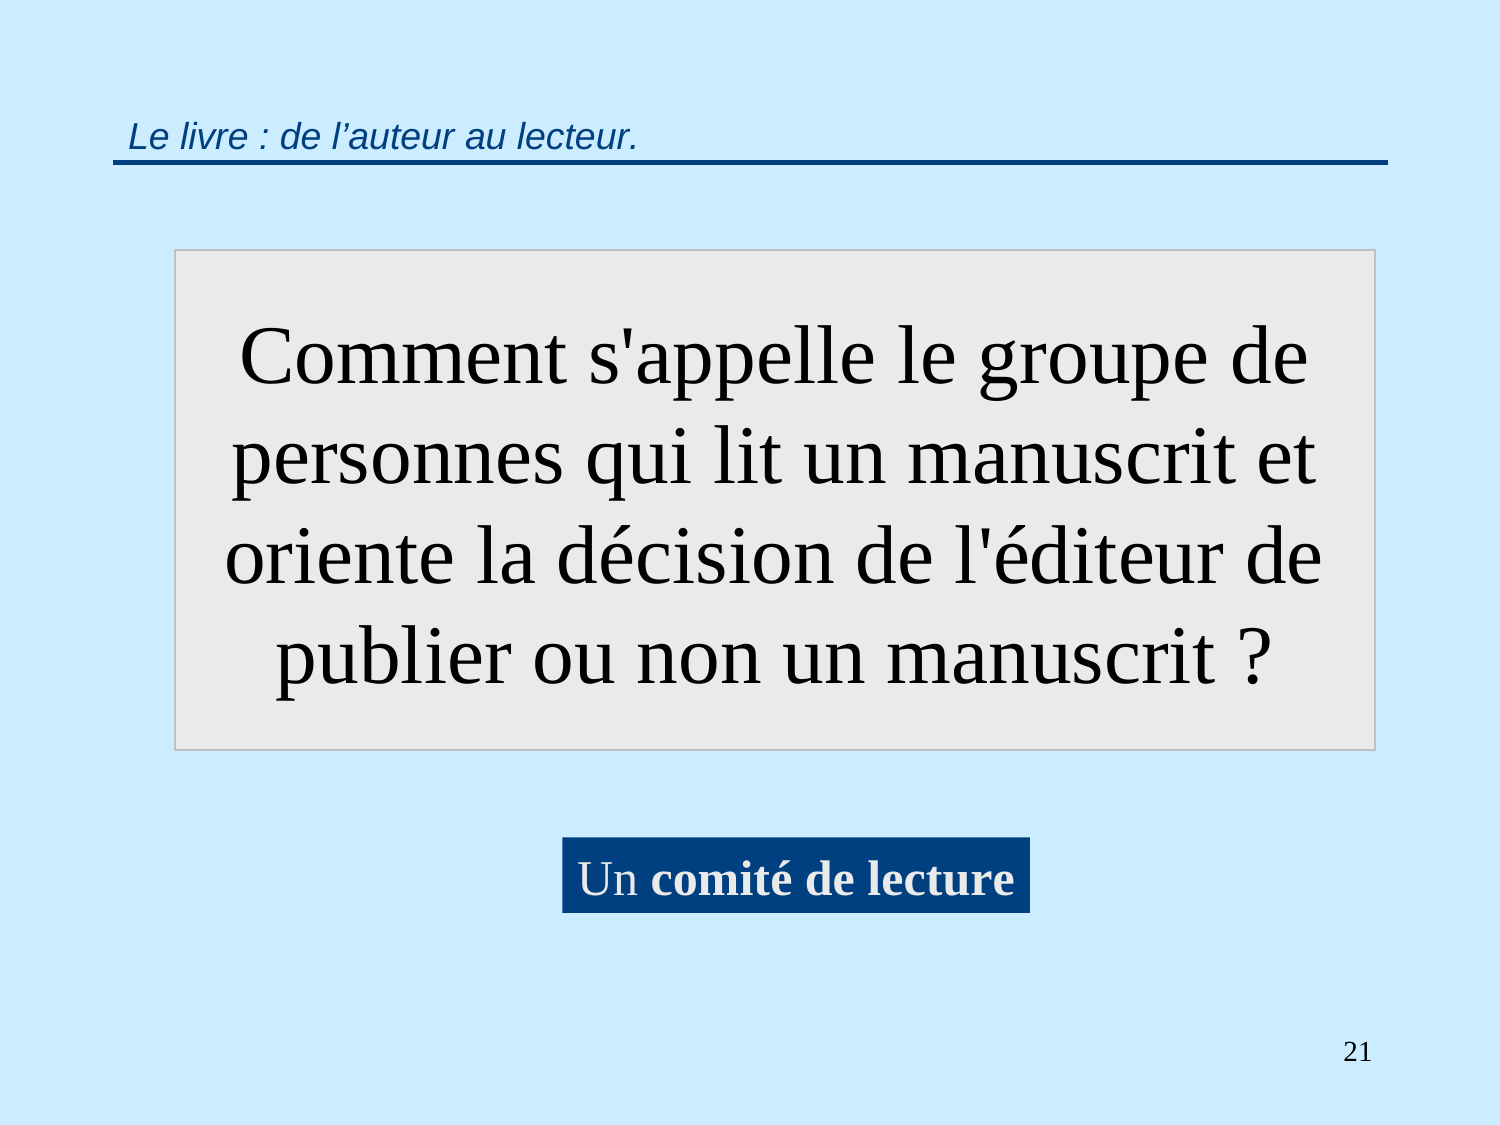

Le livre : de l’auteur au lecteur.
# Comment s'appelle le groupe de personnes qui lit un manuscrit et oriente la décision de l'éditeur de publier ou non un manuscrit ?
Un comité de lecture
21